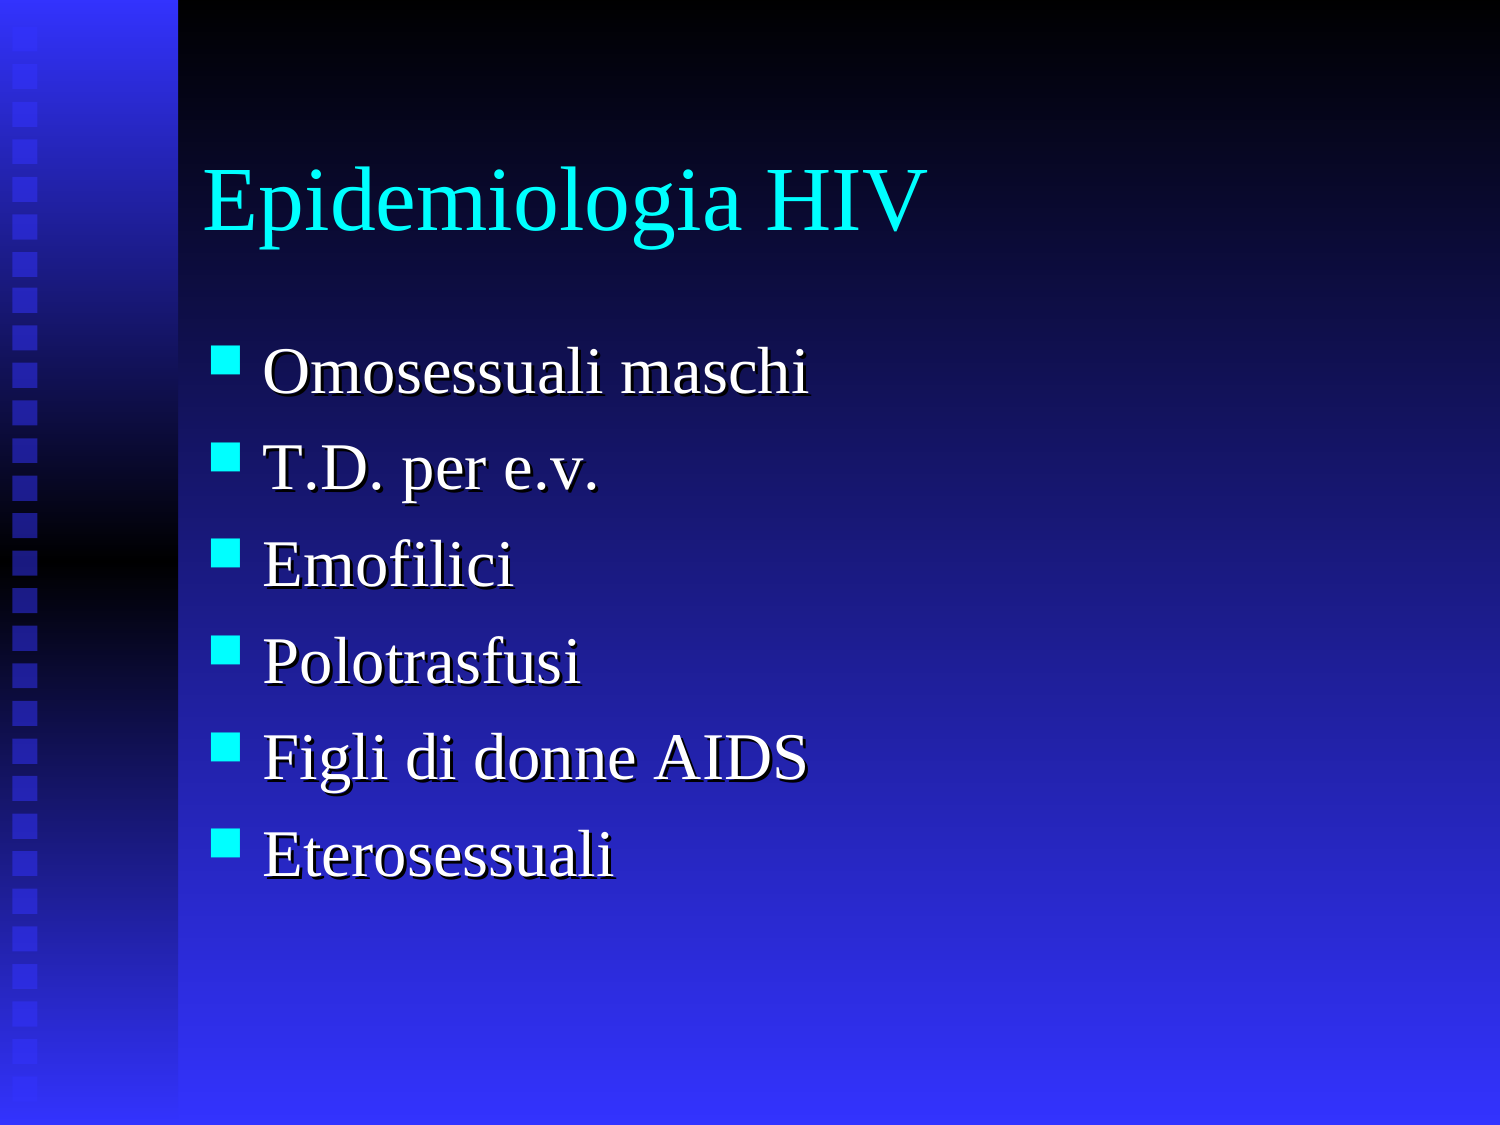

Epidemiologia HIV
Omosessuali maschi
T.D. per e.v.
Emofilici
Polotrasfusi
Figli di donne AIDS
Eterosessuali